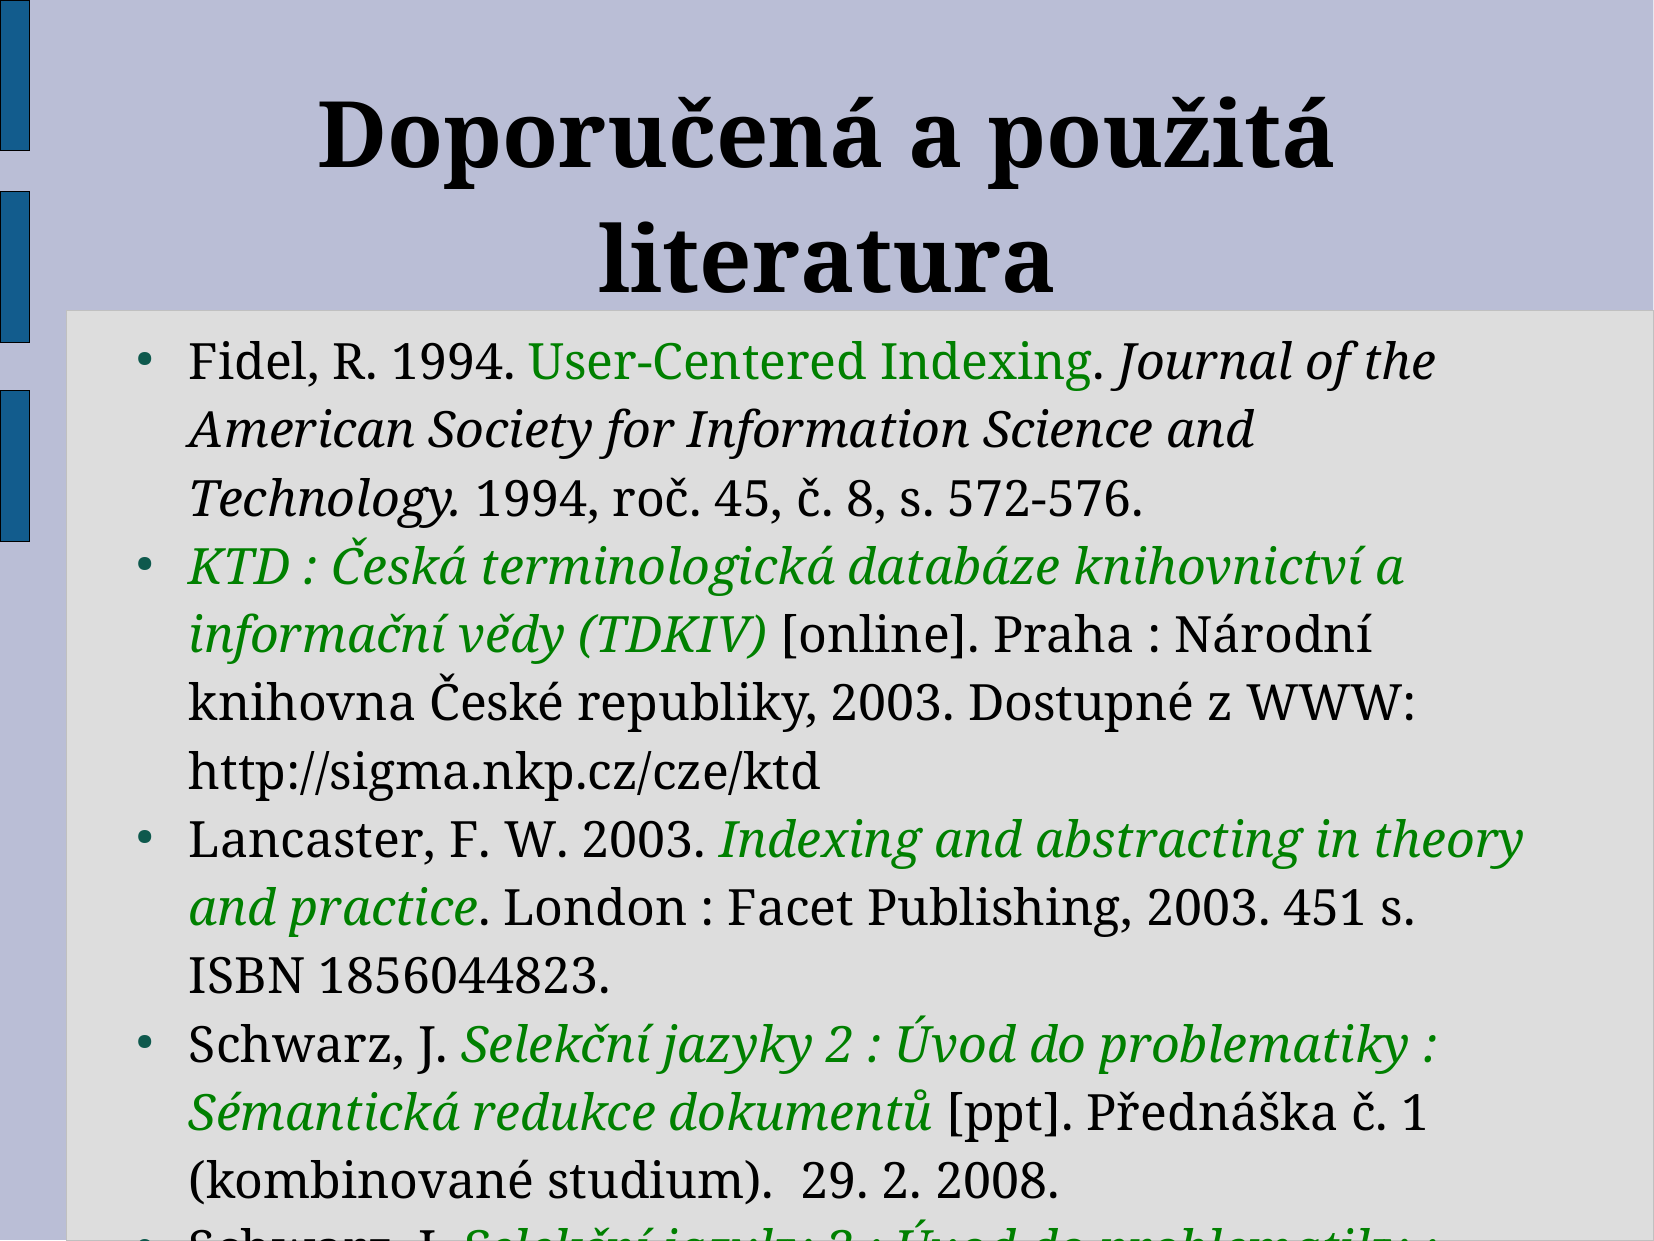

# Doporučená a použitá literatura
Fidel, R. 1994. User-Centered Indexing. Journal of the American Society for Information Science and Technology. 1994, roč. 45, č. 8, s. 572-576.
KTD : Česká terminologická databáze knihovnictví a informační vědy (TDKIV) [online]. Praha : Národní knihovna České republiky, 2003. Dostupné z WWW: http://sigma.nkp.cz/cze/ktd
Lancaster, F. W. 2003. Indexing and abstracting in theory and practice. London : Facet Publishing, 2003. 451 s. ISBN 1856044823.
Schwarz, J. Selekční jazyky 2 : Úvod do problematiky : Sémantická redukce dokumentů [ppt]. Přednáška č. 1 (kombinované studium). 29. 2. 2008.
Schwarz, J. Selekční jazyky 2 : Úvod do problematiky : Kvalita a konzistence indexace [ppt]. Přednáška č. 2 (kombinované studium). 21. 3. 2008.